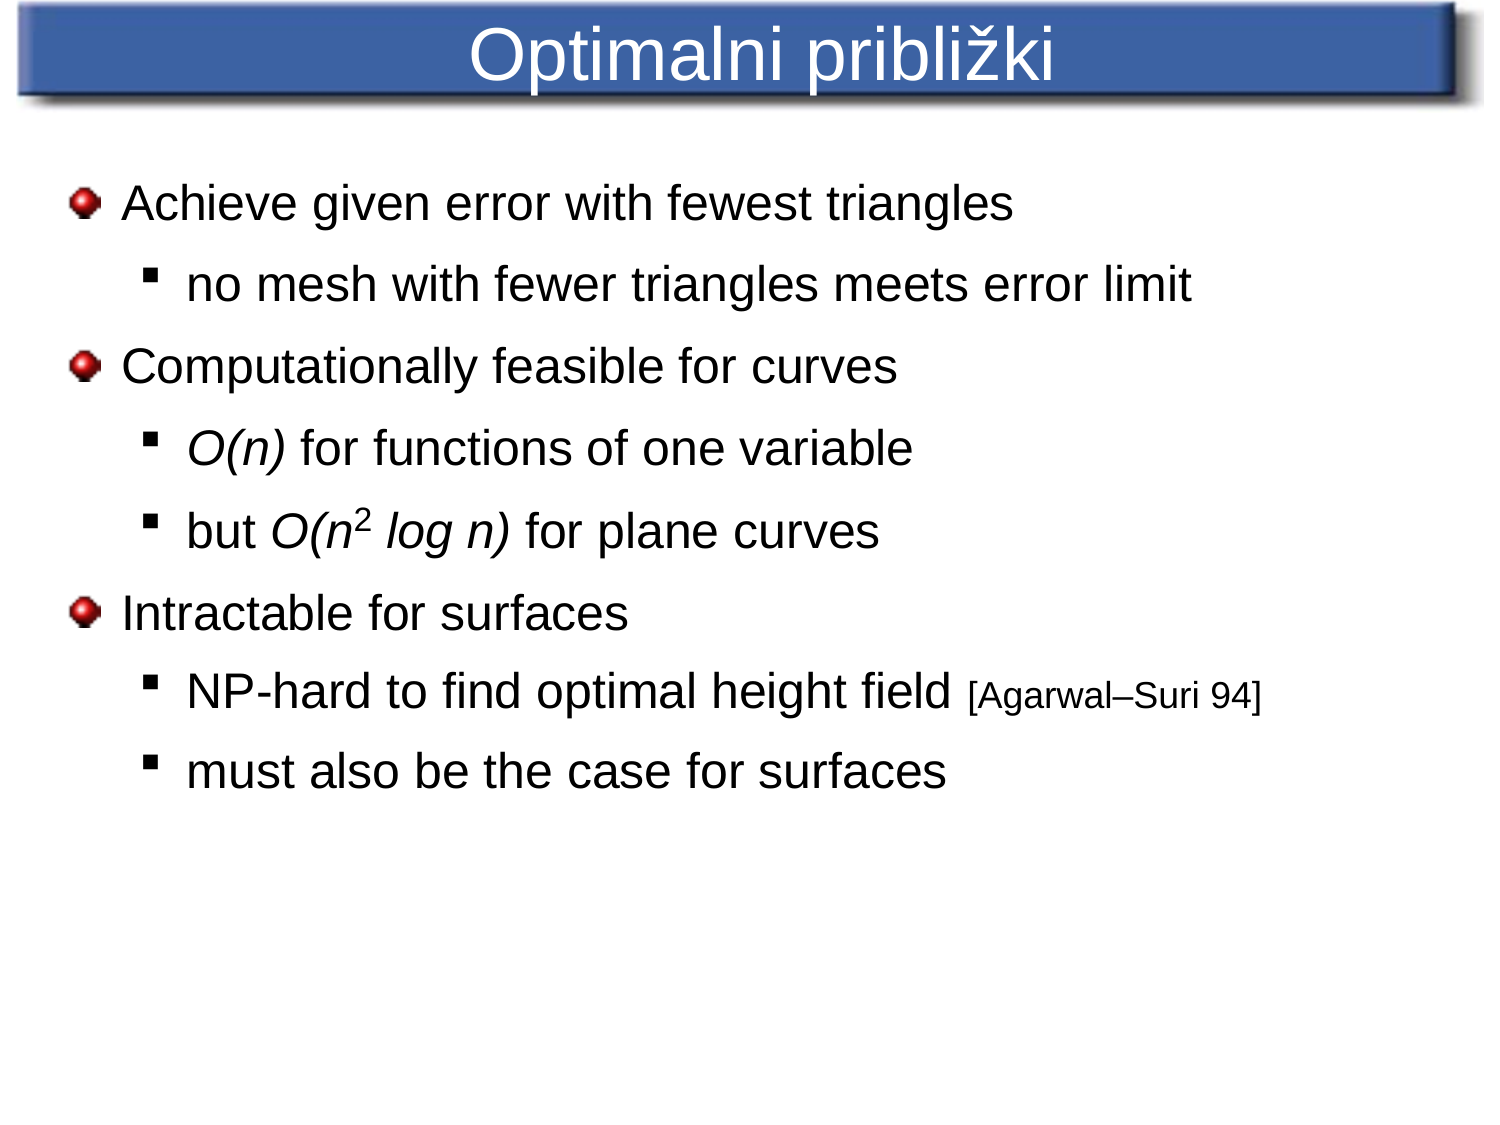

# Optimalni približki
Achieve given error with fewest triangles
no mesh with fewer triangles meets error limit
Computationally feasible for curves
O(n) for functions of one variable
but O(n2 log n) for plane curves
Intractable for surfaces
NP-hard to find optimal height field [Agarwal–Suri 94]
must also be the case for surfaces